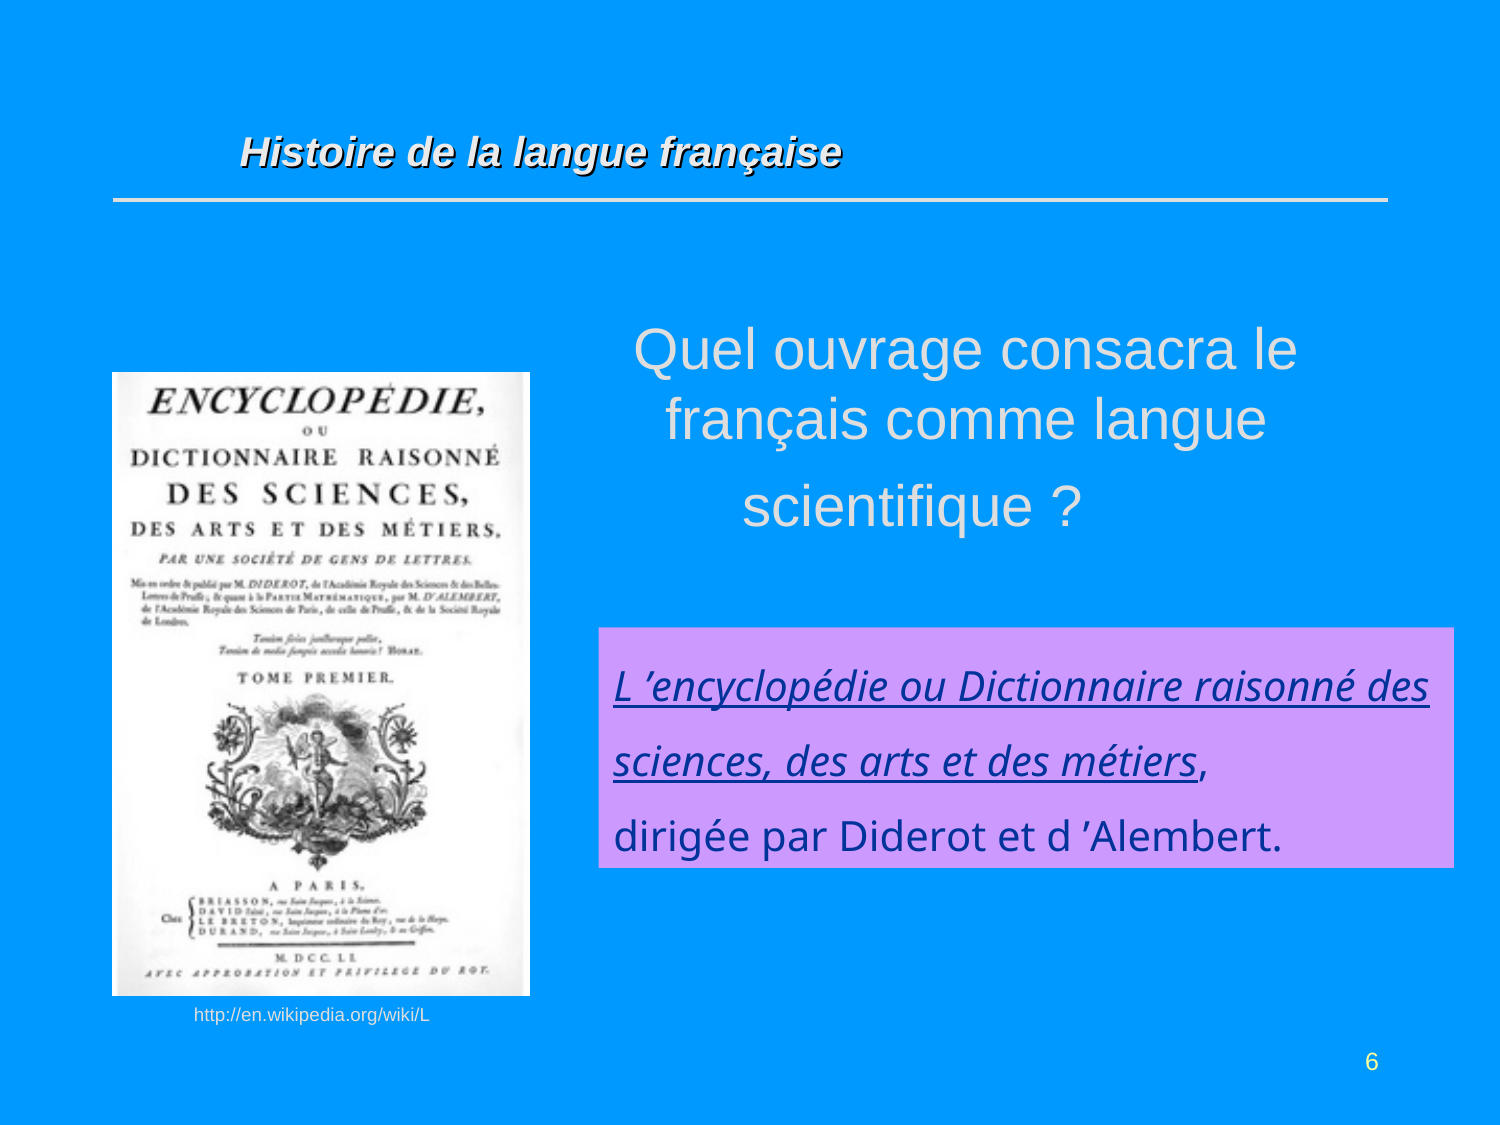

Histoire de la langue française
Quel ouvrage consacra le français comme langue scientifique ?
http://en.wikipedia.org/wiki/L
L ’encyclopédie ou Dictionnaire raisonné des sciences, des arts et des métiers,
dirigée par Diderot et d ’Alembert.
6